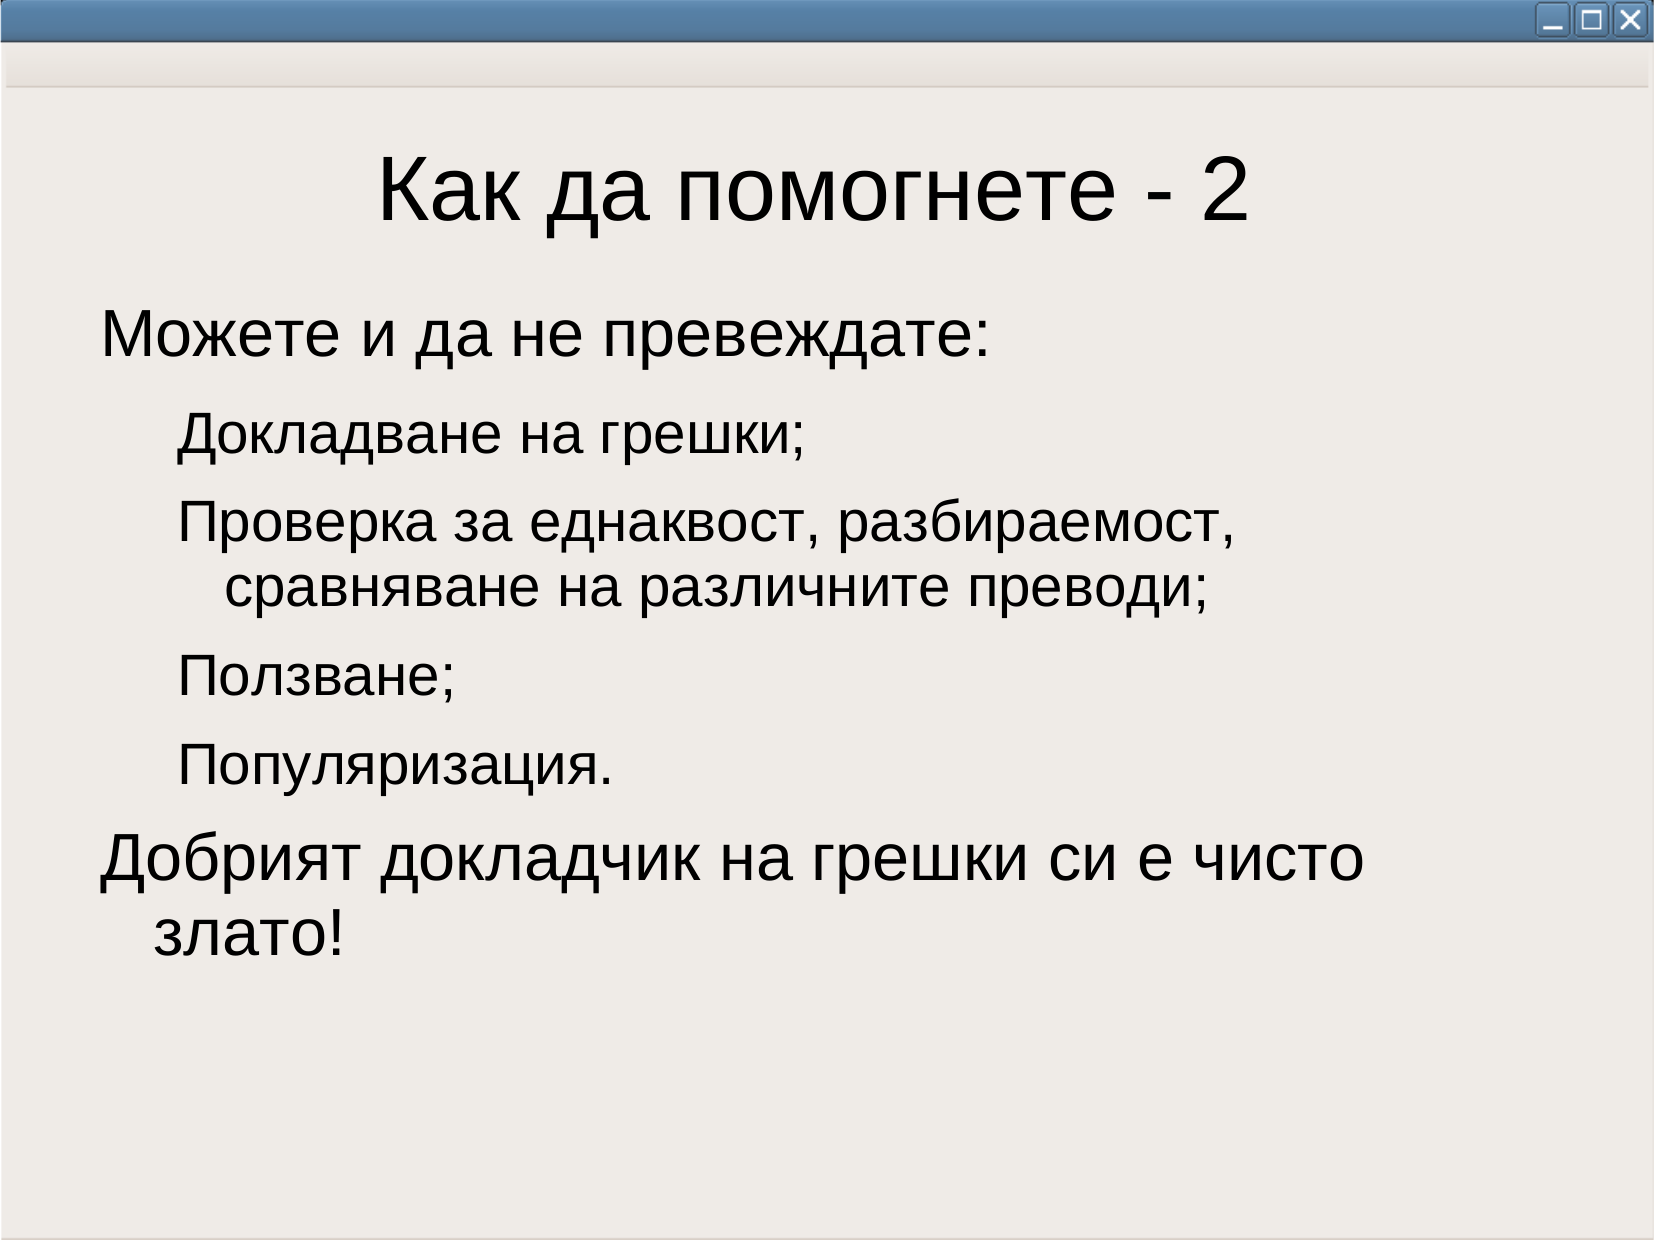

# Как да помогнете - 2
Можете и да не превеждате:
Докладване на грешки;
Проверка за еднаквост, разбираемост, сравняване на различните преводи;
Ползване;
Популяризация.
Добрият докладчик на грешки си е чисто злато!